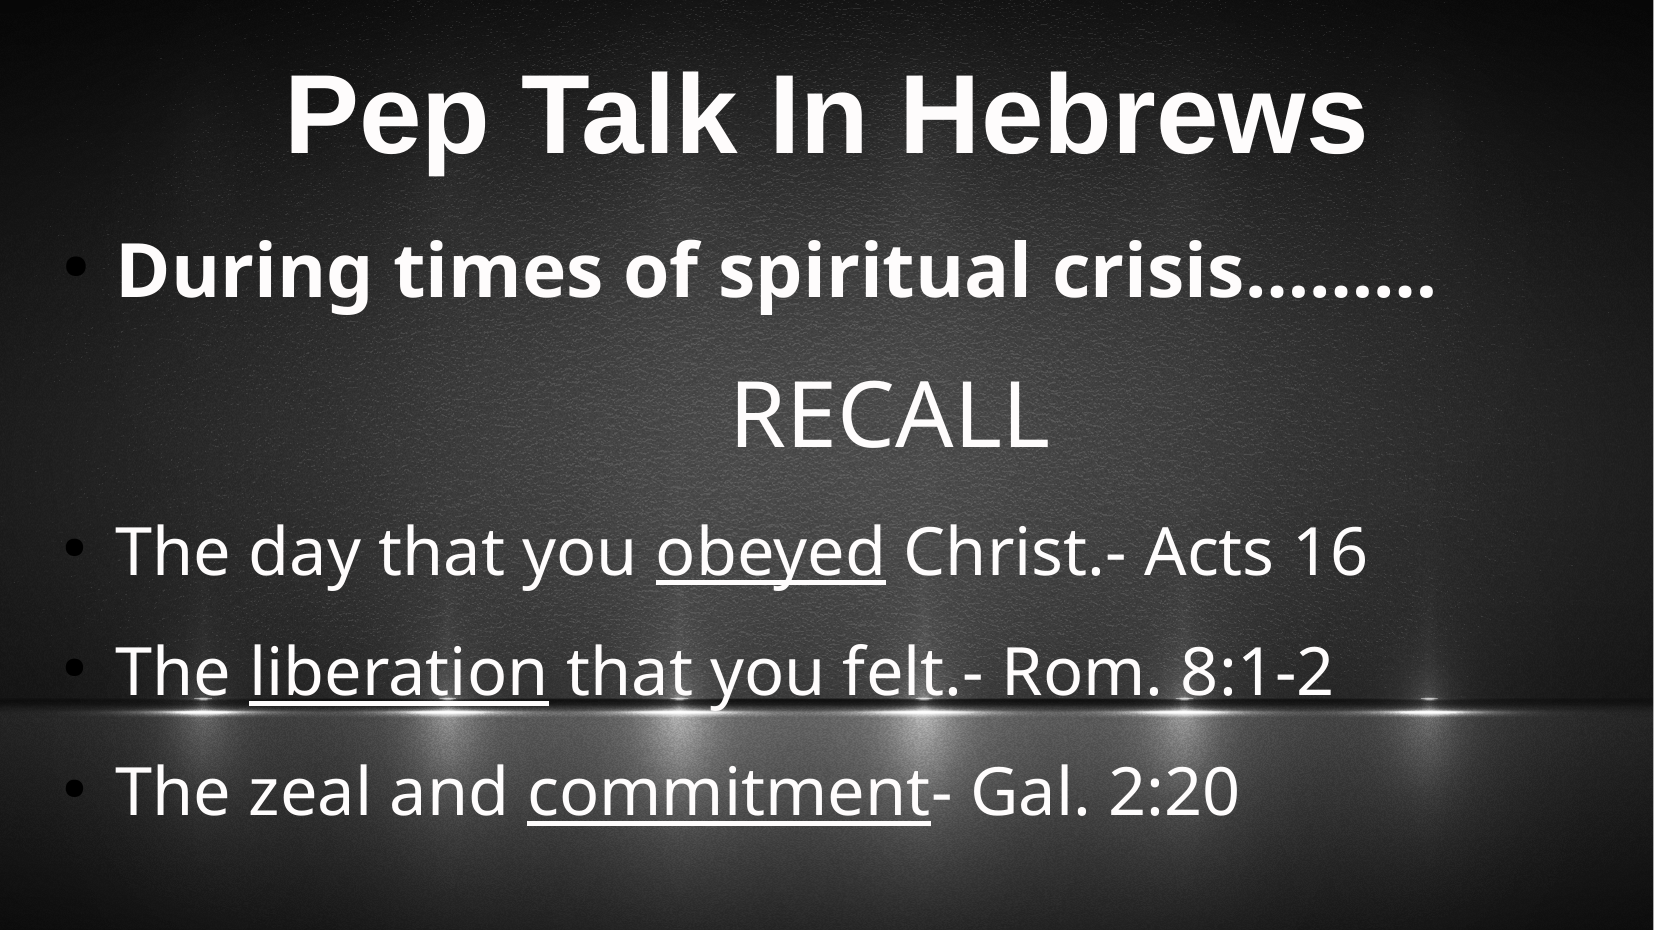

# Pep Talk In Hebrews
During times of spiritual crisis………
RECALL
The day that you obeyed Christ.- Acts 16
The liberation that you felt.- Rom. 8:1-2
The zeal and commitment- Gal. 2:20